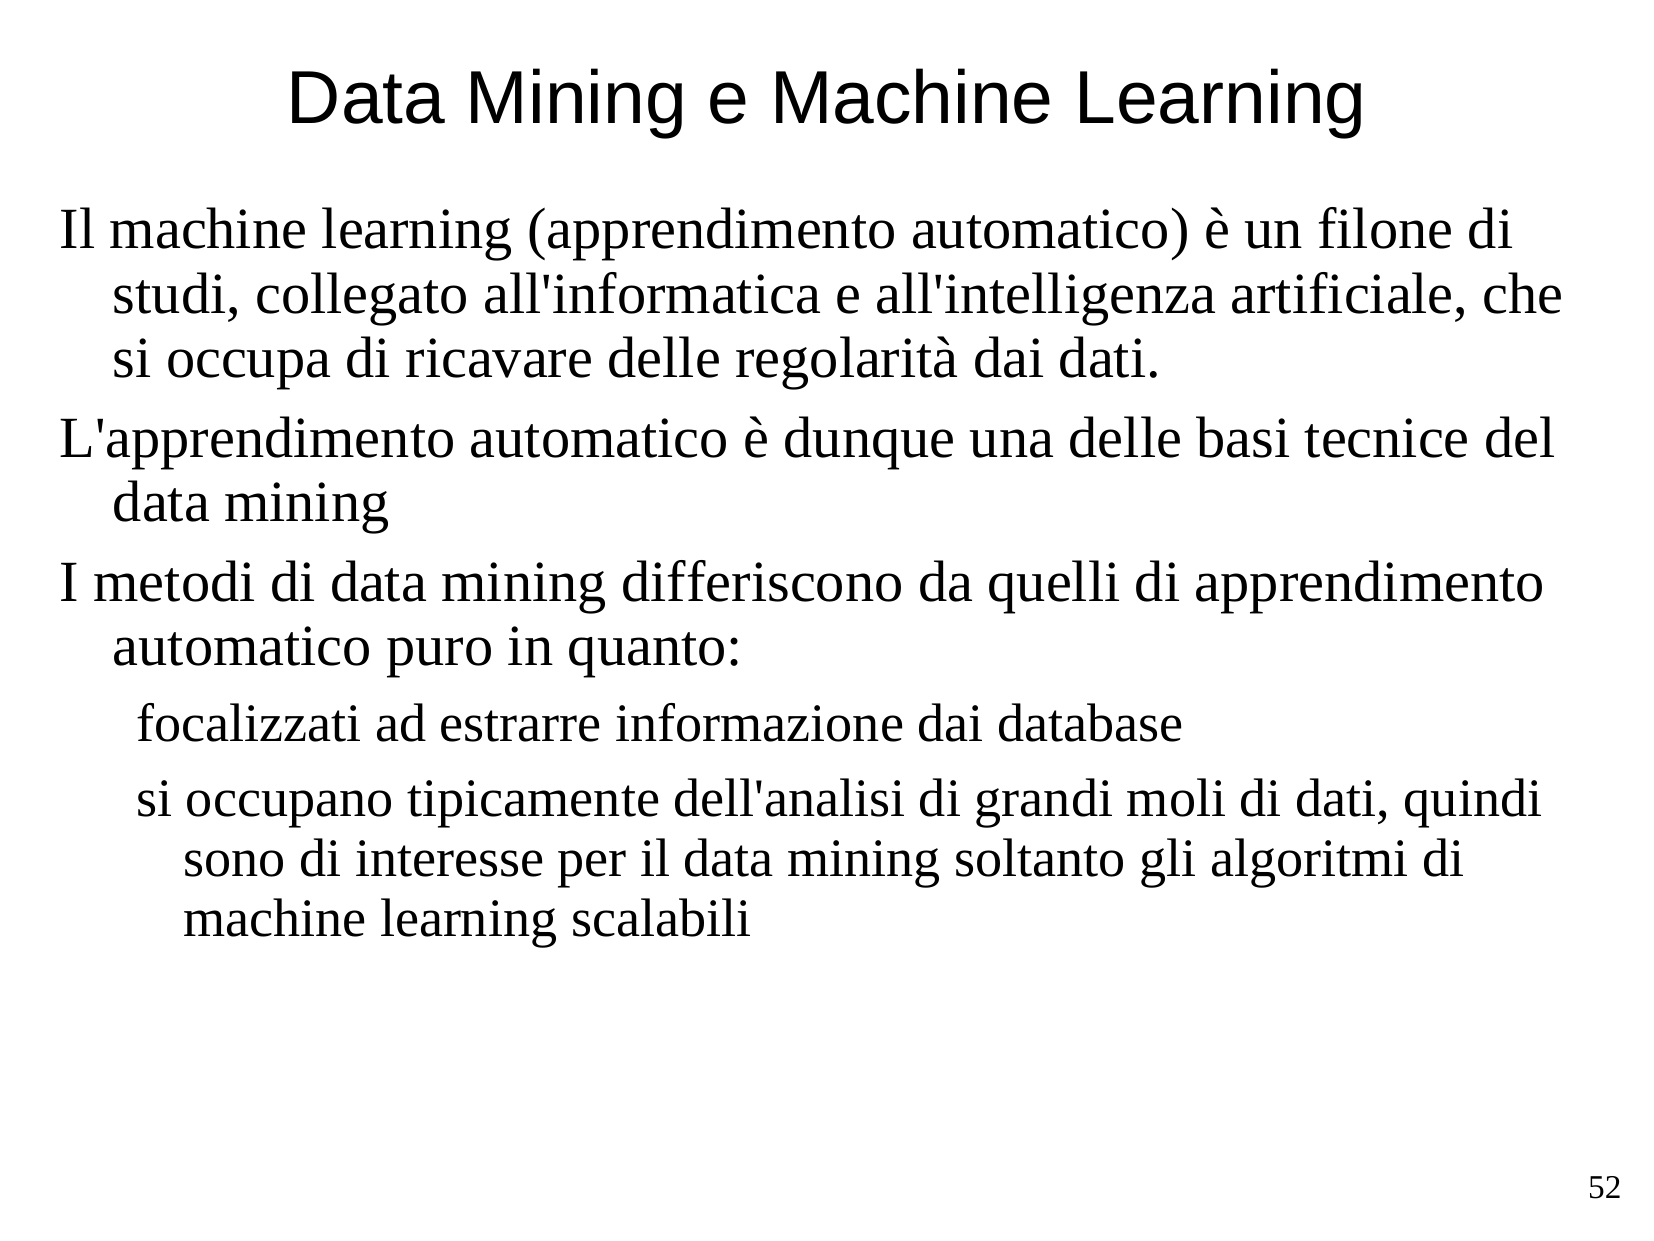

# Data Mining e Machine Learning
Il machine learning (apprendimento automatico) è un filone di studi, collegato all'informatica e all'intelligenza artificiale, che si occupa di ricavare delle regolarità dai dati.
L'apprendimento automatico è dunque una delle basi tecnice del data mining
I metodi di data mining differiscono da quelli di apprendimento automatico puro in quanto:
focalizzati ad estrarre informazione dai database
si occupano tipicamente dell'analisi di grandi moli di dati, quindi sono di interesse per il data mining soltanto gli algoritmi di machine learning scalabili